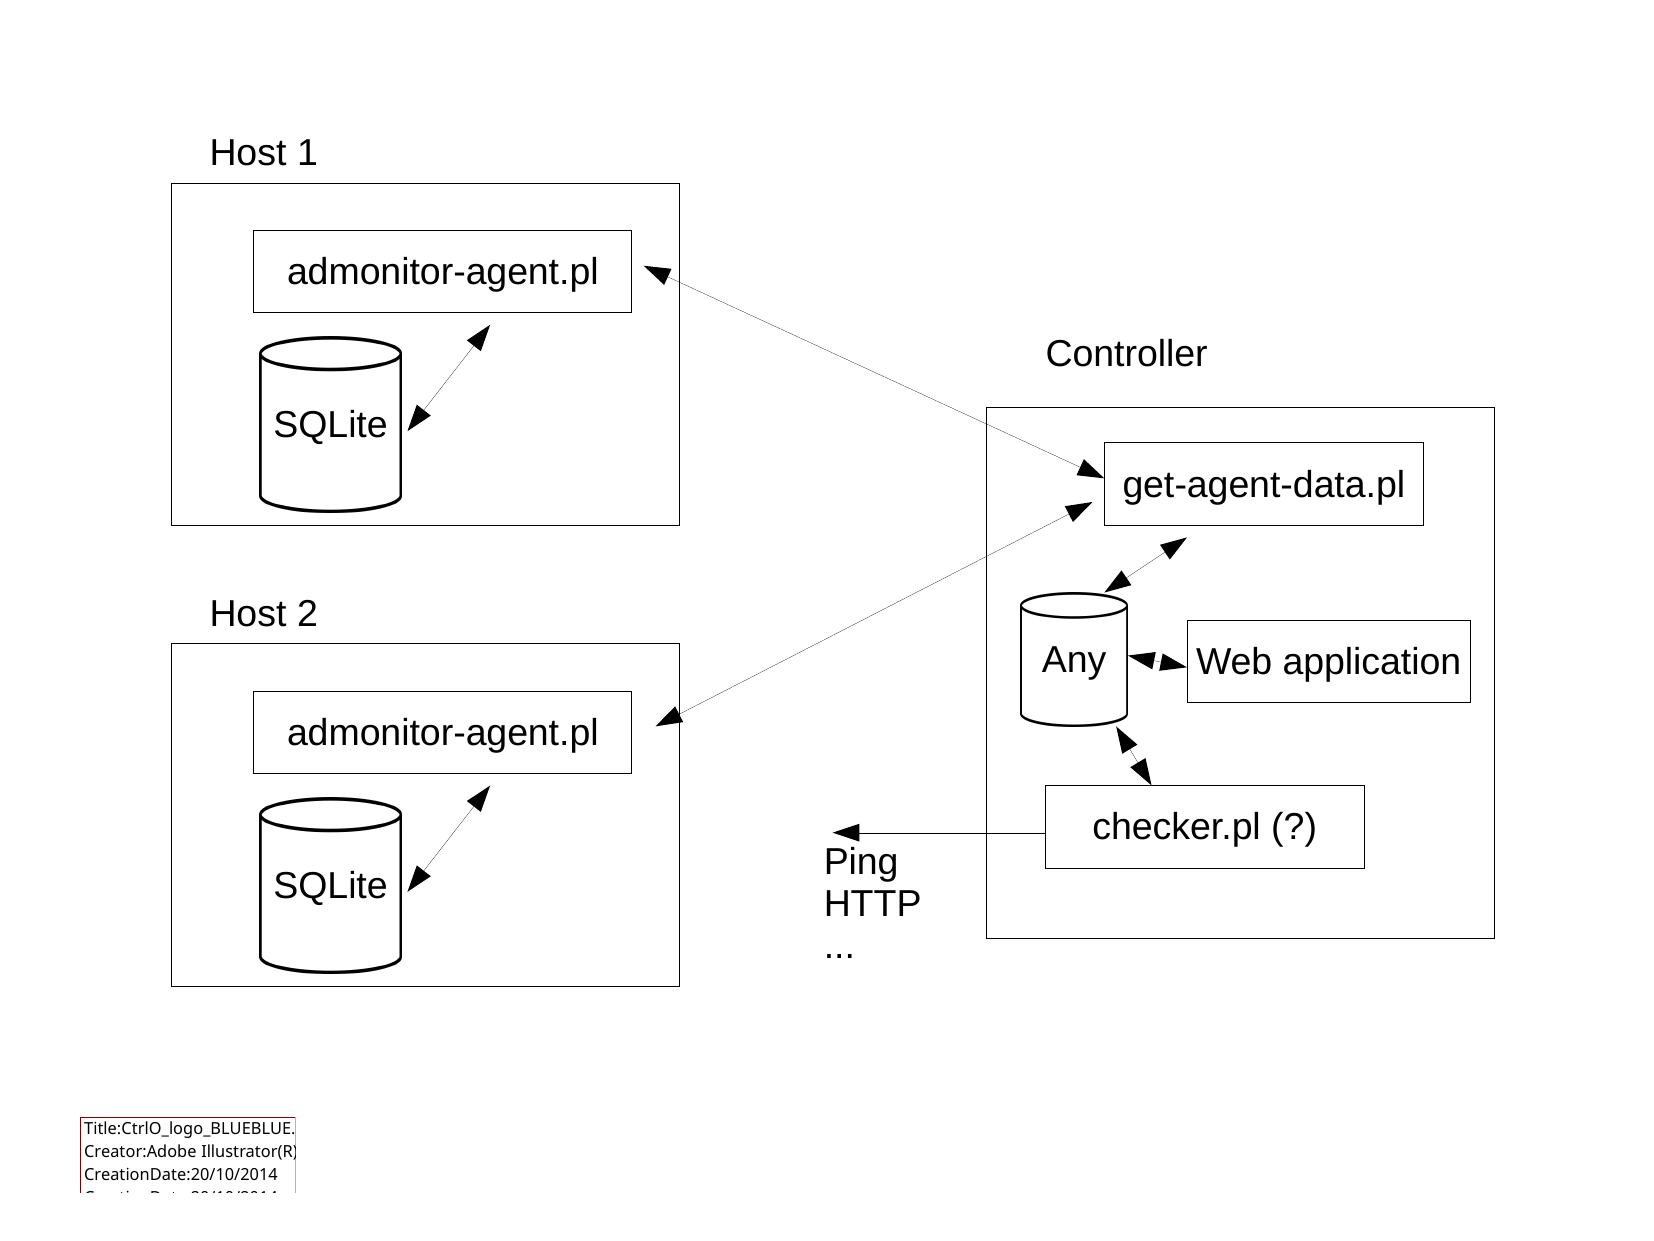

Host 1
admonitor-agent.pl
Controller
SQLite
get-agent-data.pl
Host 2
Any
Web application
admonitor-agent.pl
checker.pl (?)
SQLite
Ping
HTTP
...